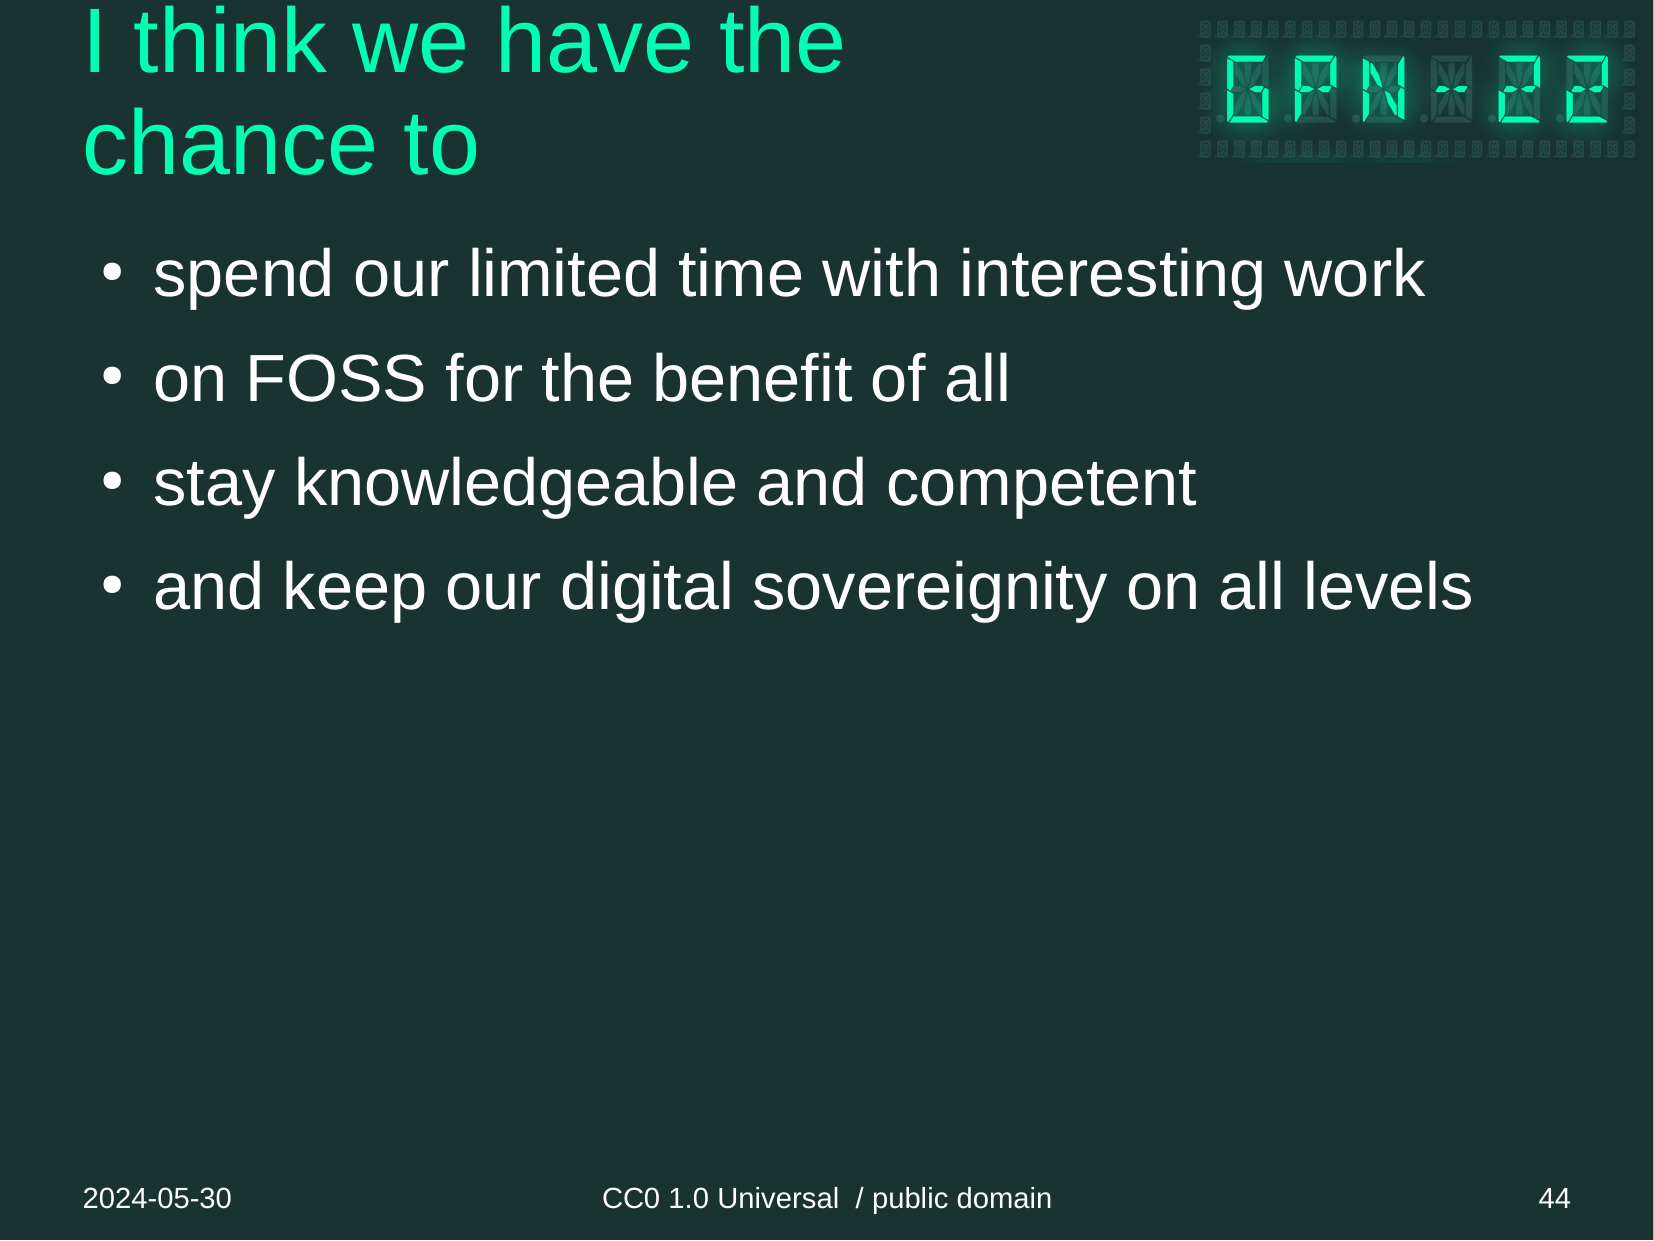

# I think we have the chance to
spend our limited time with interesting work
on FOSS for the benefit of all
stay knowledgeable and competent
and keep our digital sovereignity on all levels